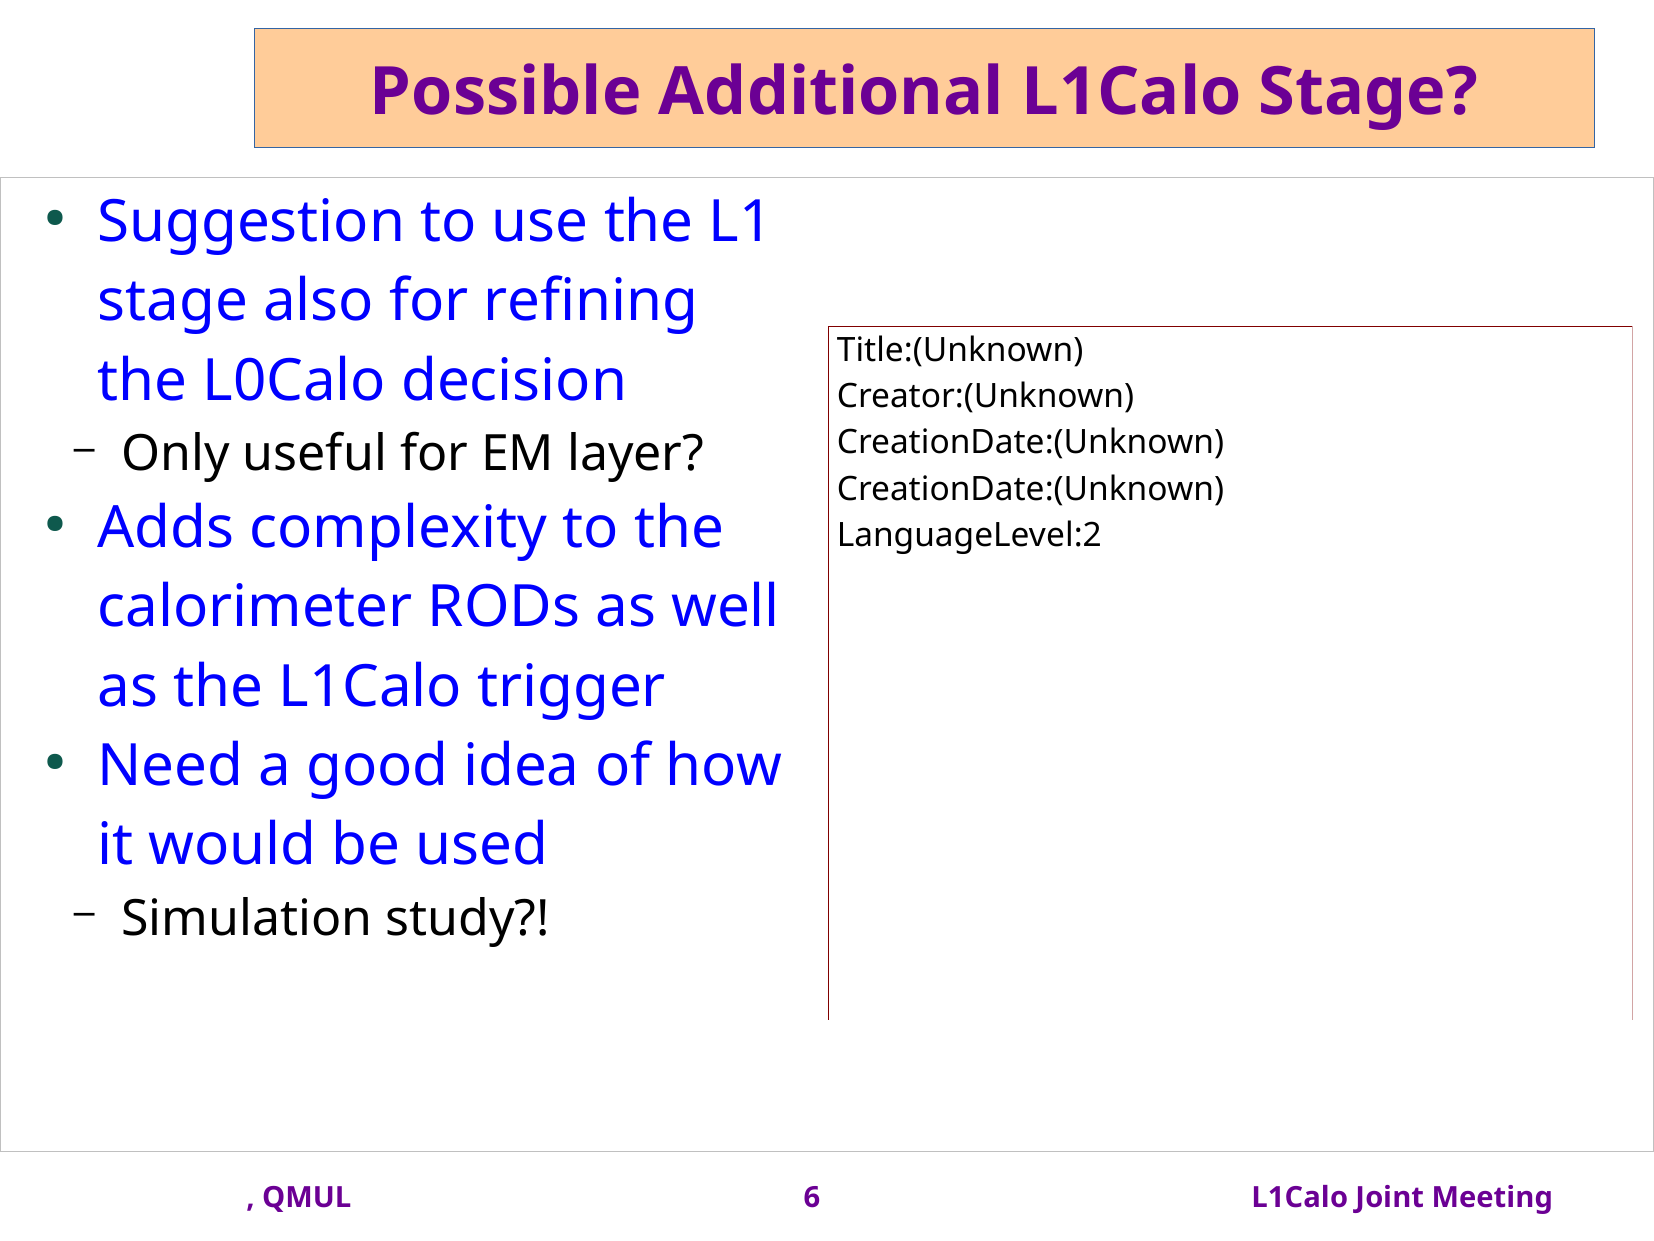

# Possible Additional L1Calo Stage?
Suggestion to use the L1 stage also for refining the L0Calo decision
Only useful for EM layer?
Adds complexity to the calorimeter RODs as well as the L1Calo trigger
Need a good idea of how it would be used
Simulation study?!